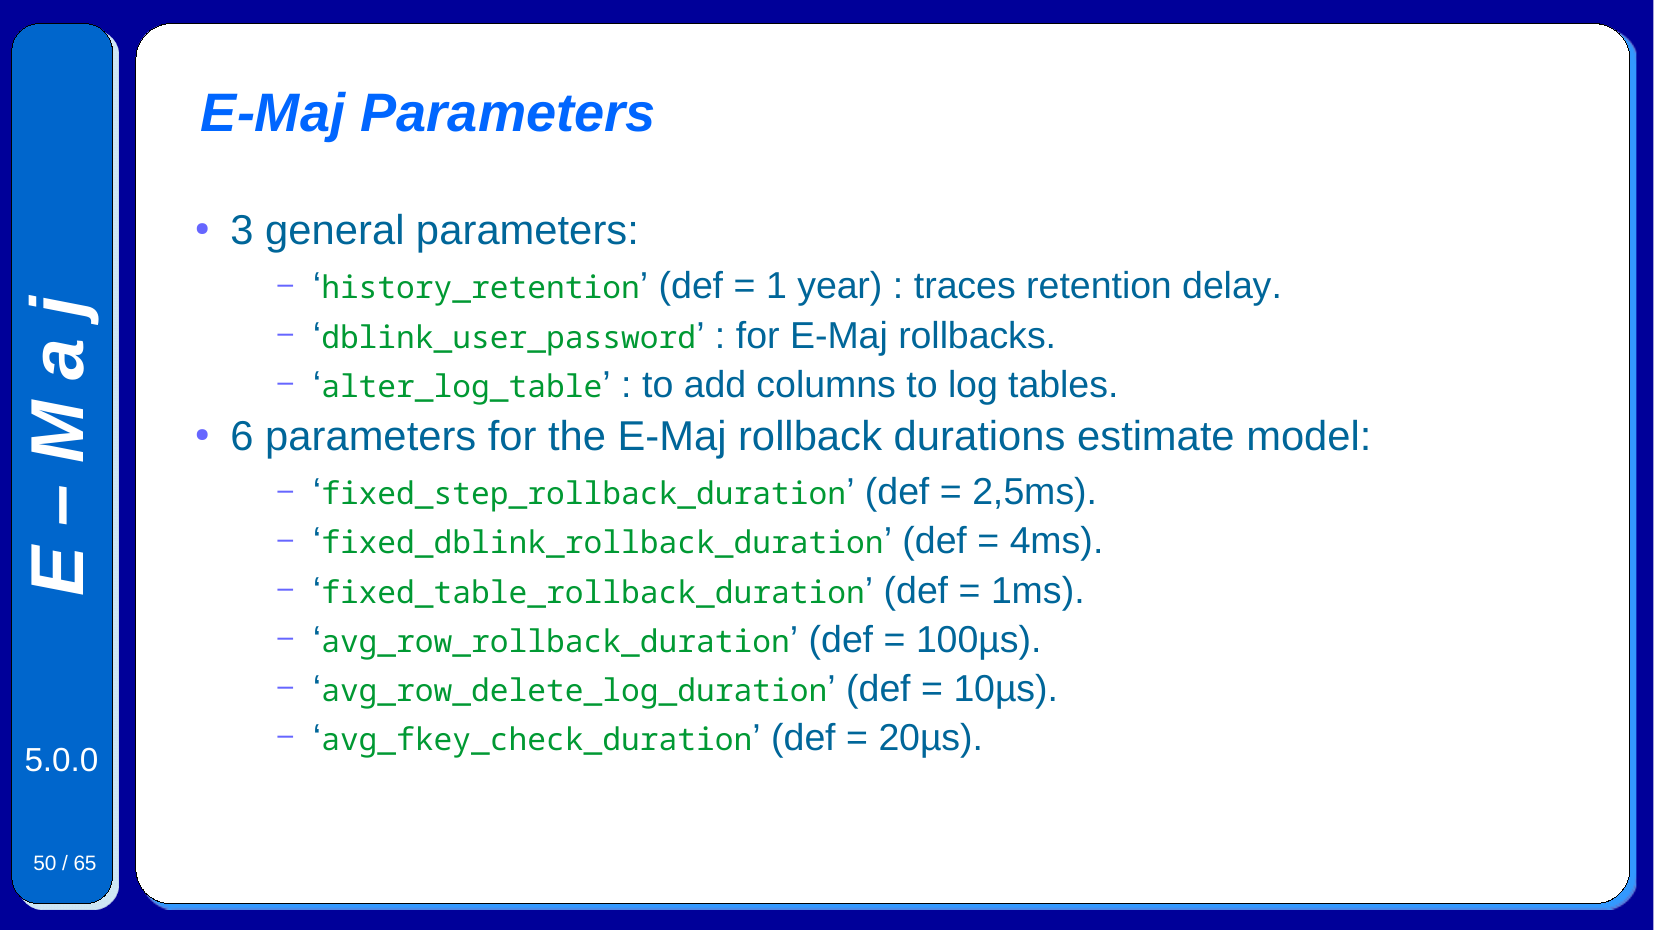

# E-Maj Parameters
3 general parameters:
‘history_retention’ (def = 1 year) : traces retention delay.
‘dblink_user_password’ : for E-Maj rollbacks.
‘alter_log_table’ : to add columns to log tables.
6 parameters for the E-Maj rollback durations estimate model:
‘fixed_step_rollback_duration’ (def = 2,5ms).
‘fixed_dblink_rollback_duration’ (def = 4ms).
‘fixed_table_rollback_duration’ (def = 1ms).
‘avg_row_rollback_duration’ (def = 100µs).
‘avg_row_delete_log_duration’ (def = 10µs).
‘avg_fkey_check_duration’ (def = 20µs).